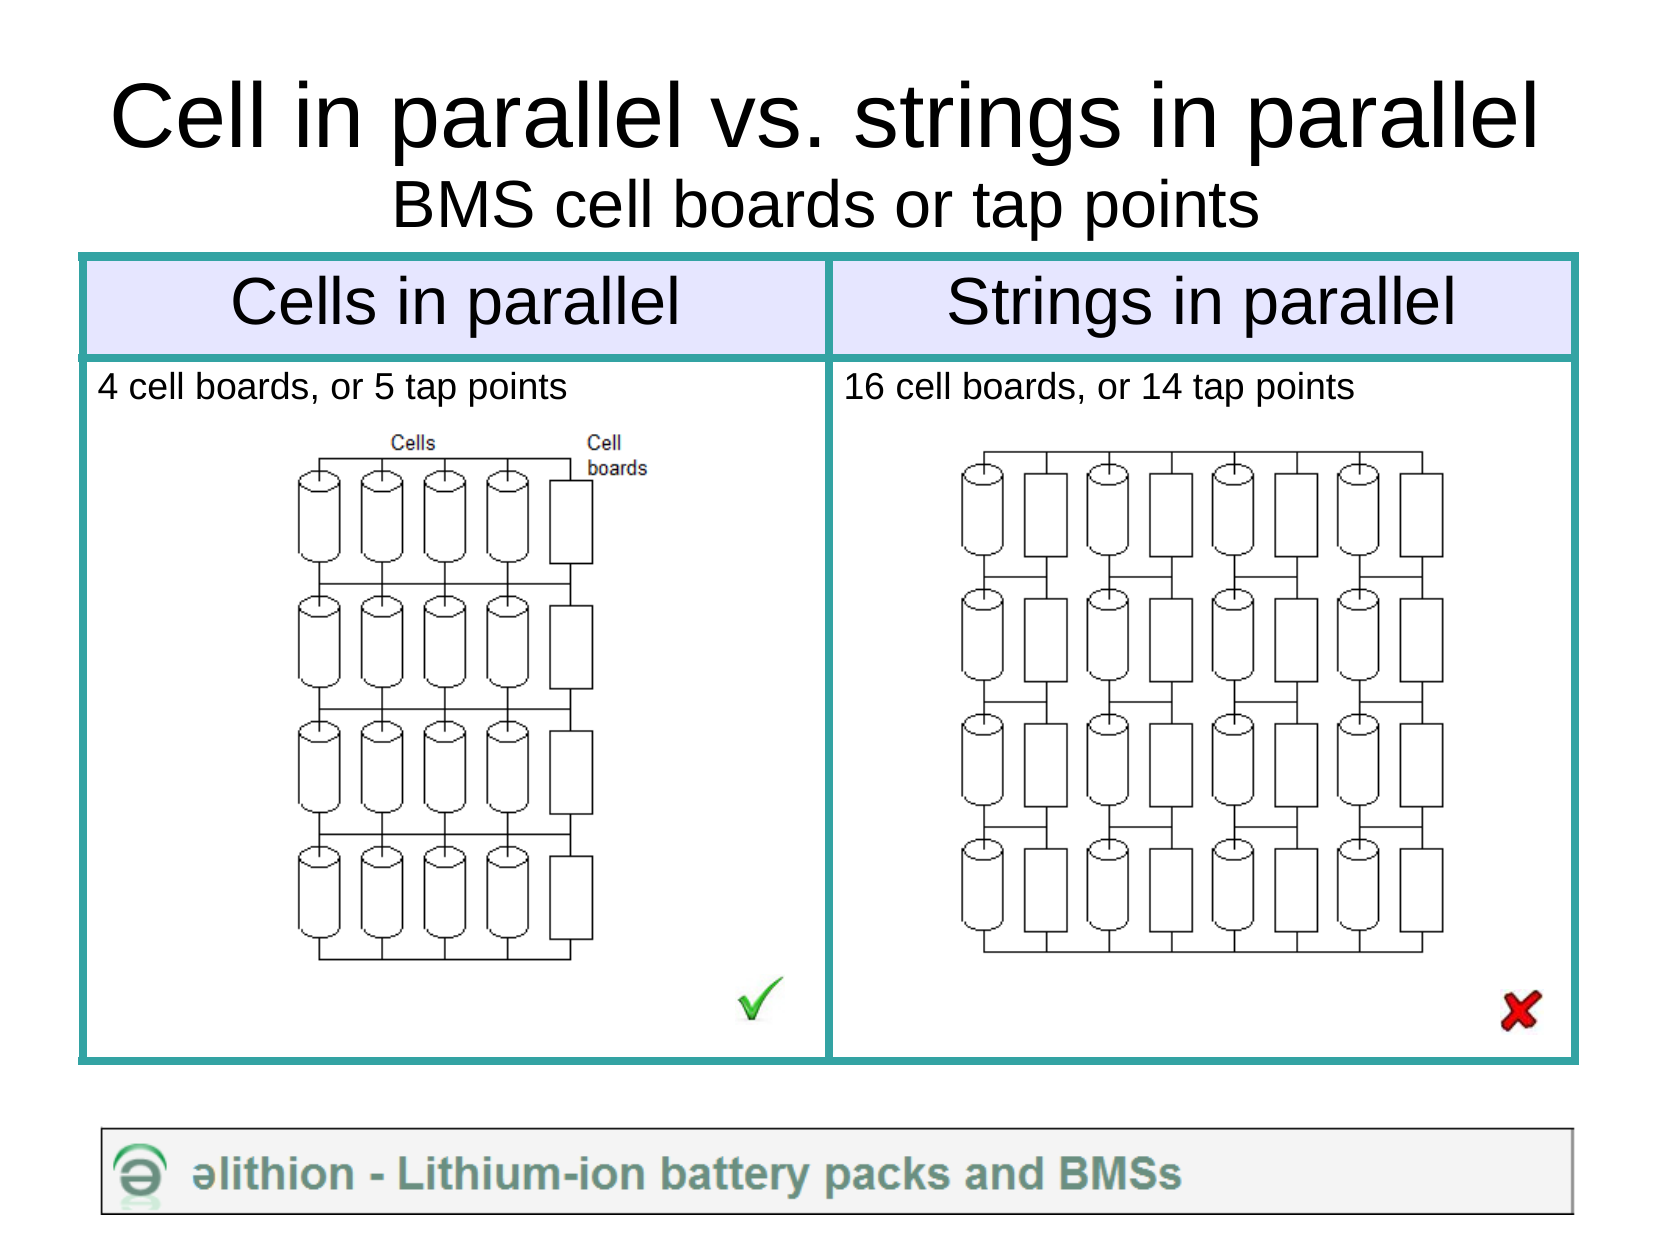

# Cell in parallel vs. strings in parallel BMS cell boards or tap points
| Cells in parallel | Strings in parallel |
| --- | --- |
| 4 cell boards, or 5 tap points | 16 cell boards, or 14 tap points |